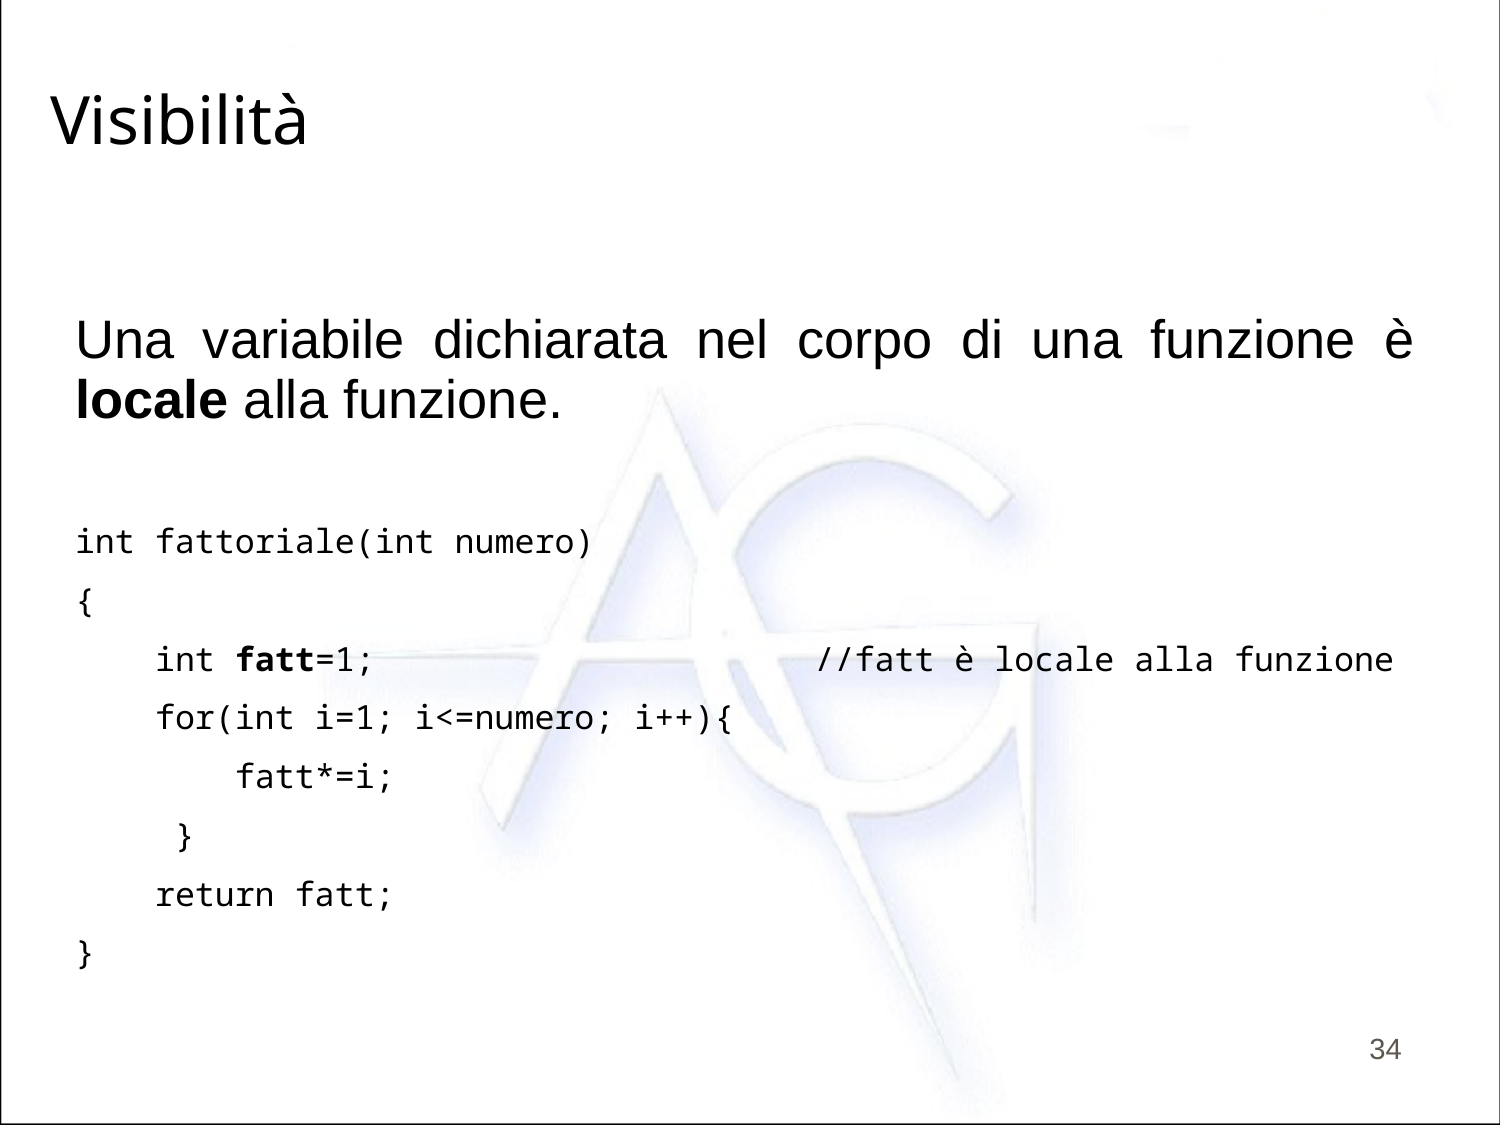

# Visibilità
Una variabile dichiarata nel corpo di una funzione è locale alla funzione.
int fattoriale(int numero)
{
 int fatt=1; //fatt è locale alla funzione
 for(int i=1; i<=numero; i++){
 fatt*=i;
 }
 return fatt;
}
34